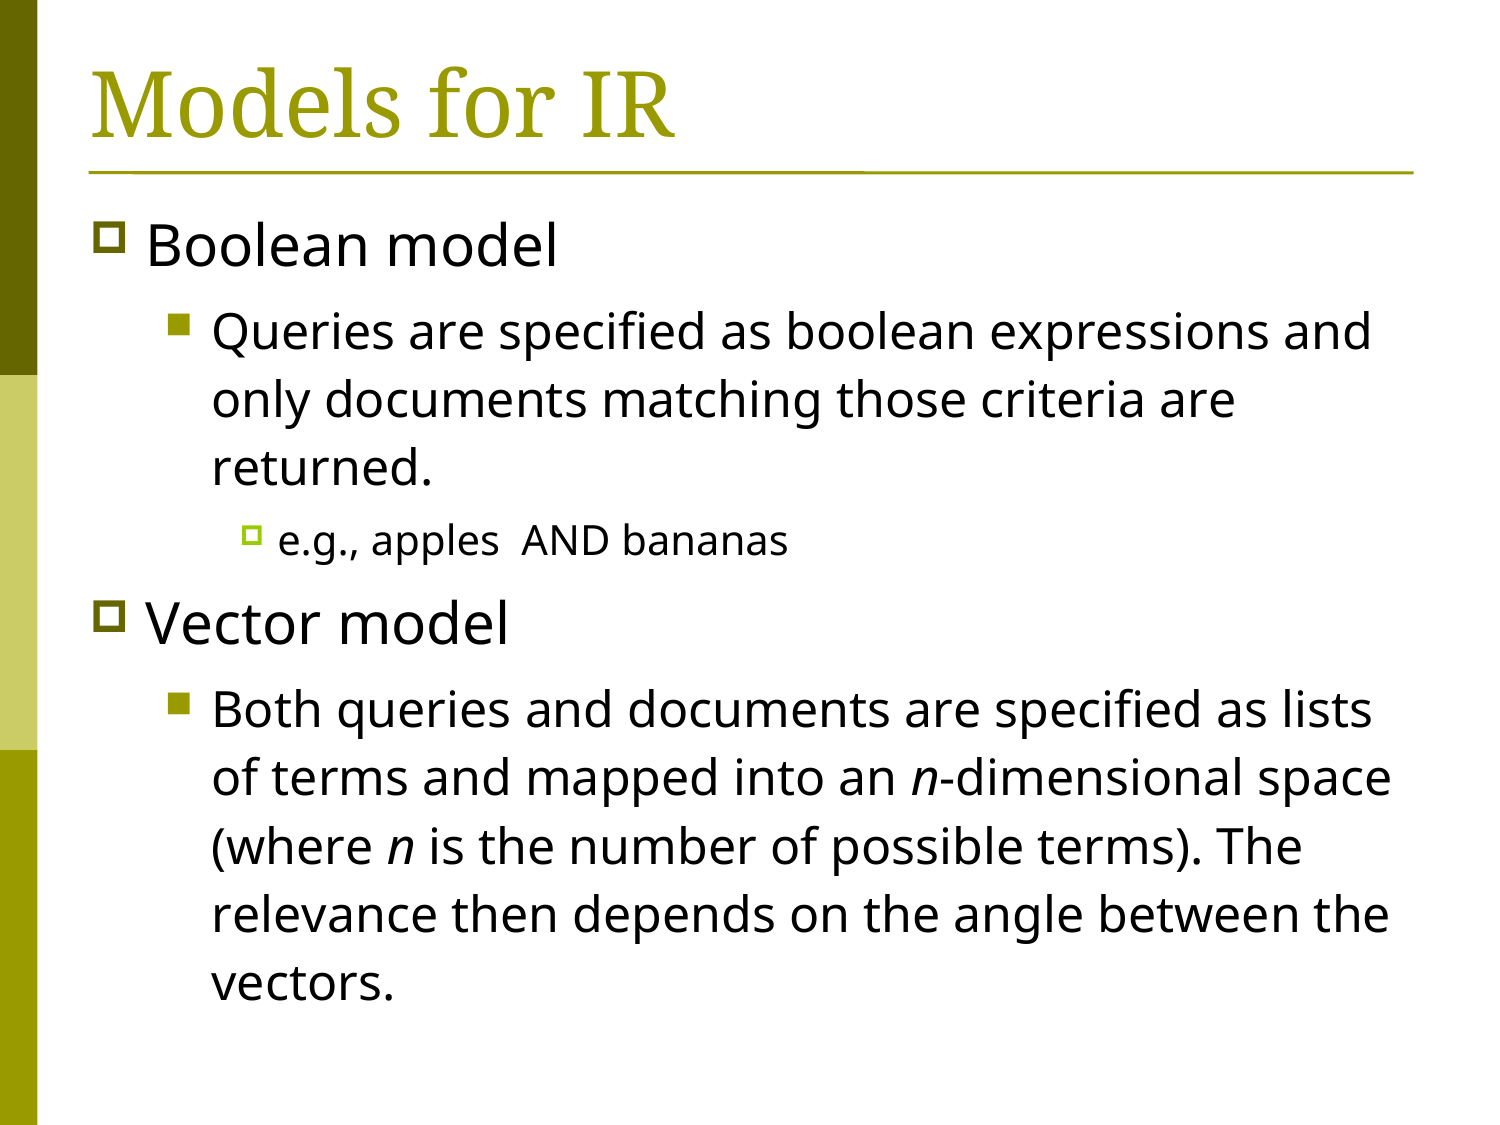

# Models for IR
Boolean model
Queries are specified as boolean expressions and only documents matching those criteria are returned.
e.g., apples AND bananas
Vector model
Both queries and documents are specified as lists of terms and mapped into an n-dimensional space (where n is the number of possible terms). The relevance then depends on the angle between the vectors.